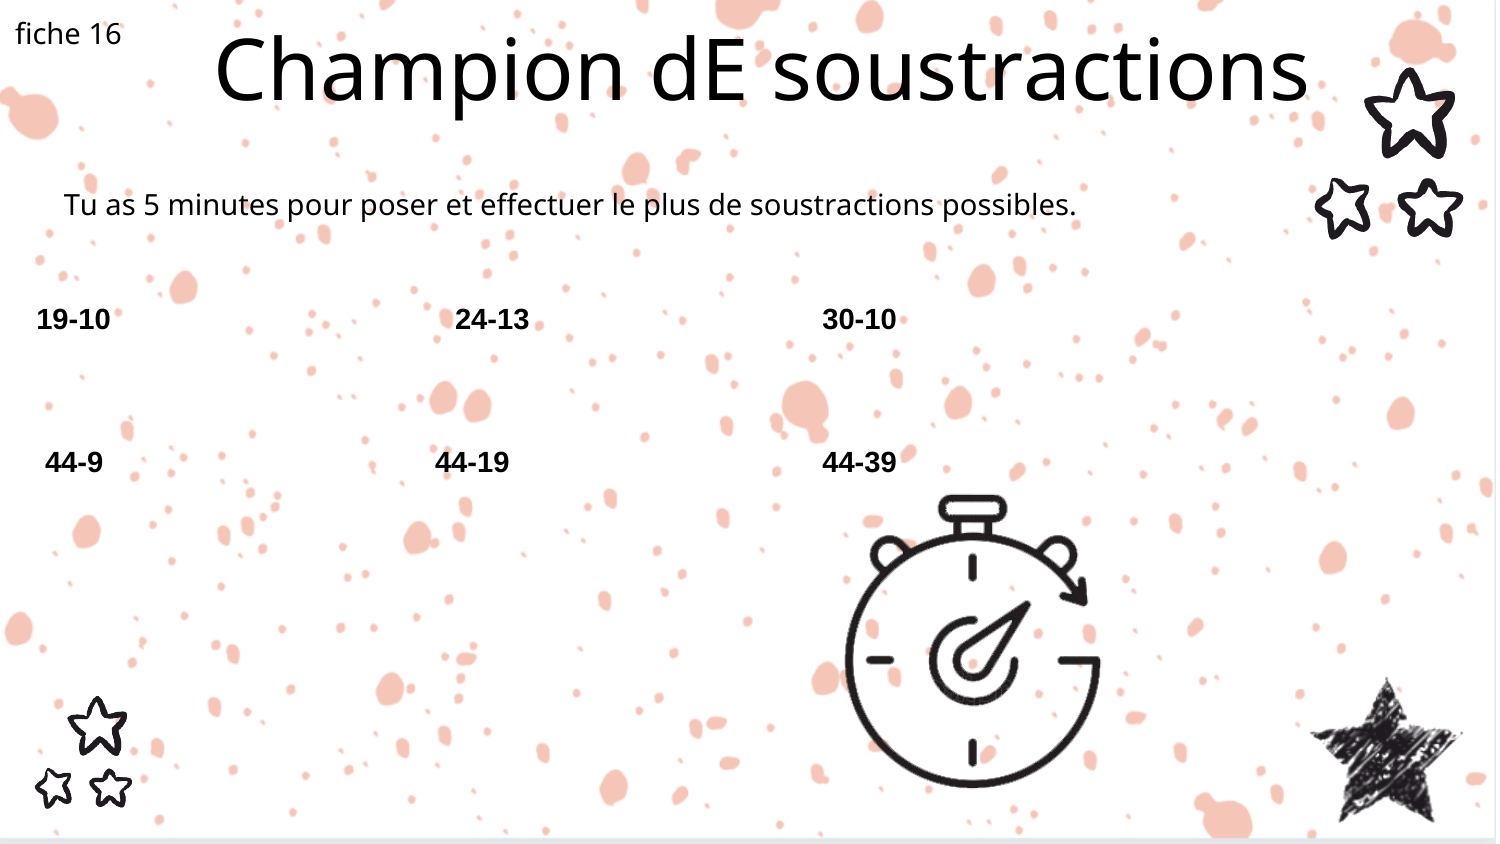

fiche 16
Champion dE soustractions
Tu as 5 minutes pour poser et effectuer le plus de soustractions possibles.
19-10
24-13
30-10
44-9
44-19
44-39